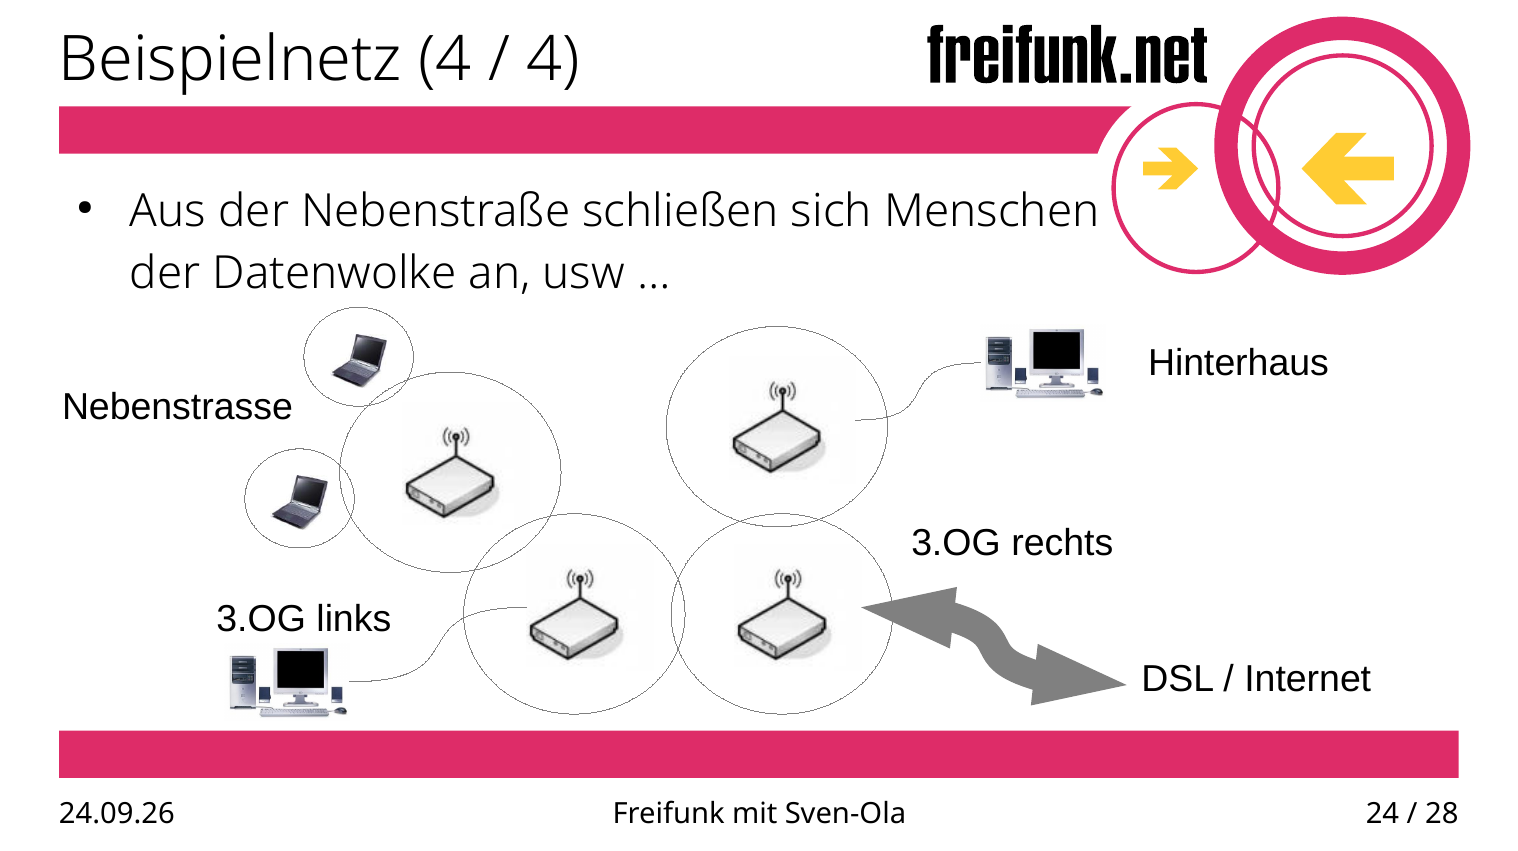

# Beispielnetz (4 / 4)
Aus der Nebenstraße schließen sich Menschen
der Datenwolke an, usw …
Hinterhaus
Nebenstrasse
3.OG rechts
3.OG links
DSL / Internet
Freifunk mit Sven-Ola
24